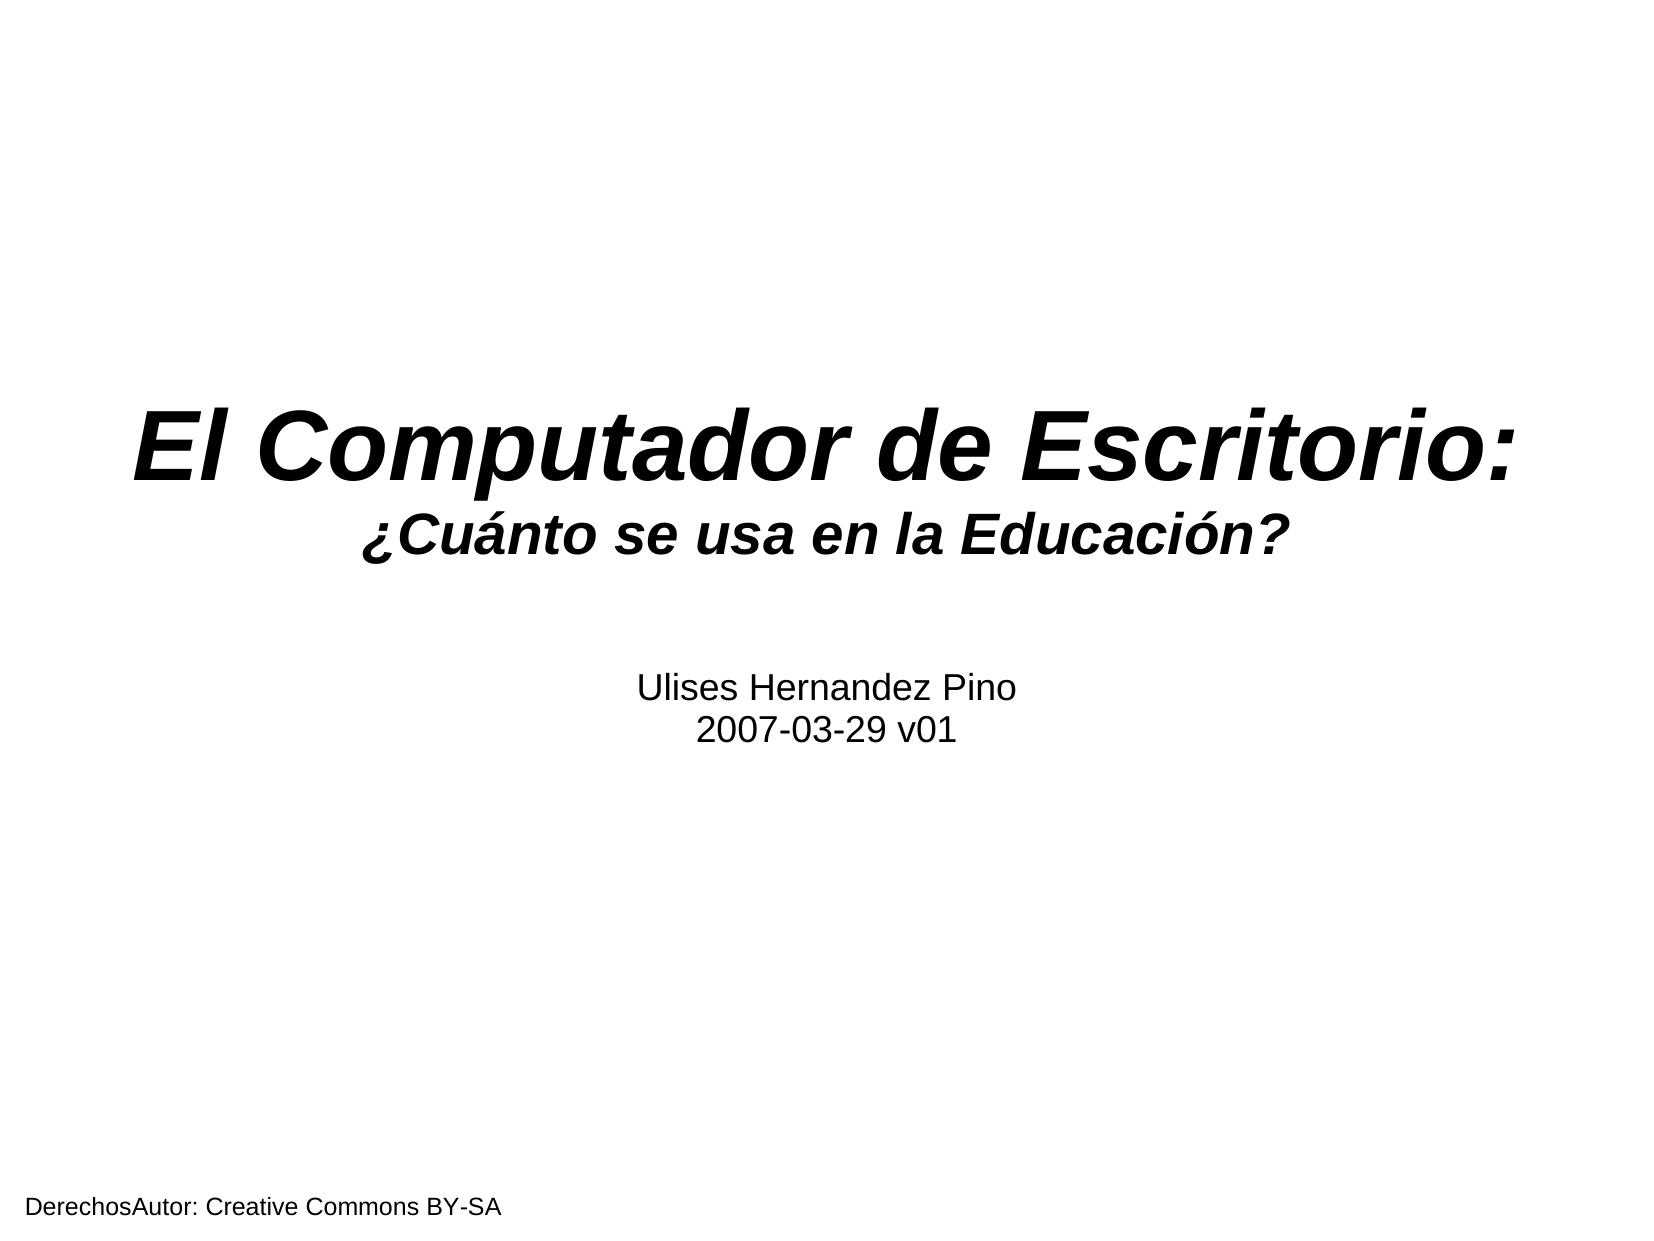

# El Computador de Escritorio: ¿Cuánto se usa en la Educación?
Ulises Hernandez Pino
2007-03-29 v01
DerechosAutor: Creative Commons BY-SA